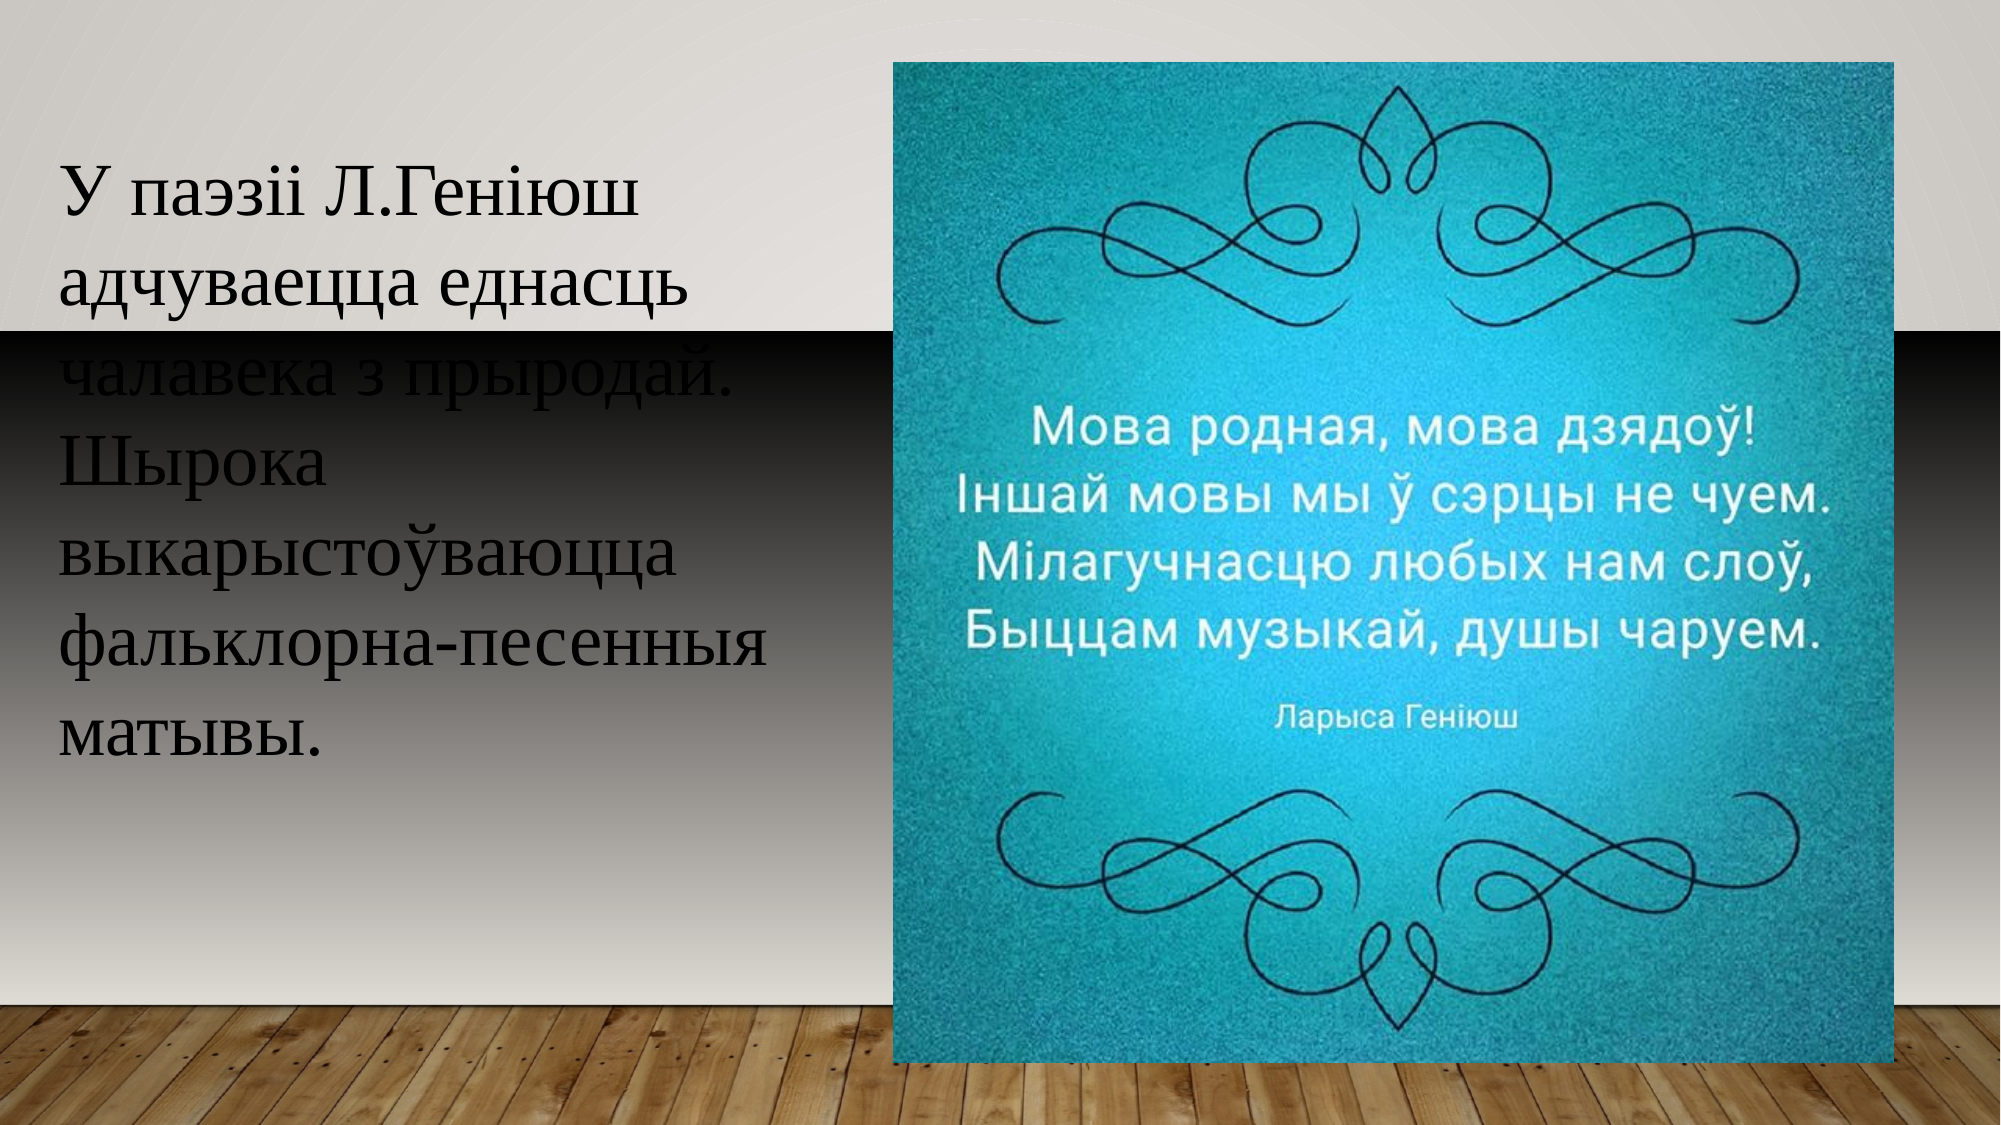

У паэзіі Л.Геніюш адчуваецца еднасць чалавека з прыродай. Шырока выкарыстоўваюцца фальклорна-песенныя матывы.